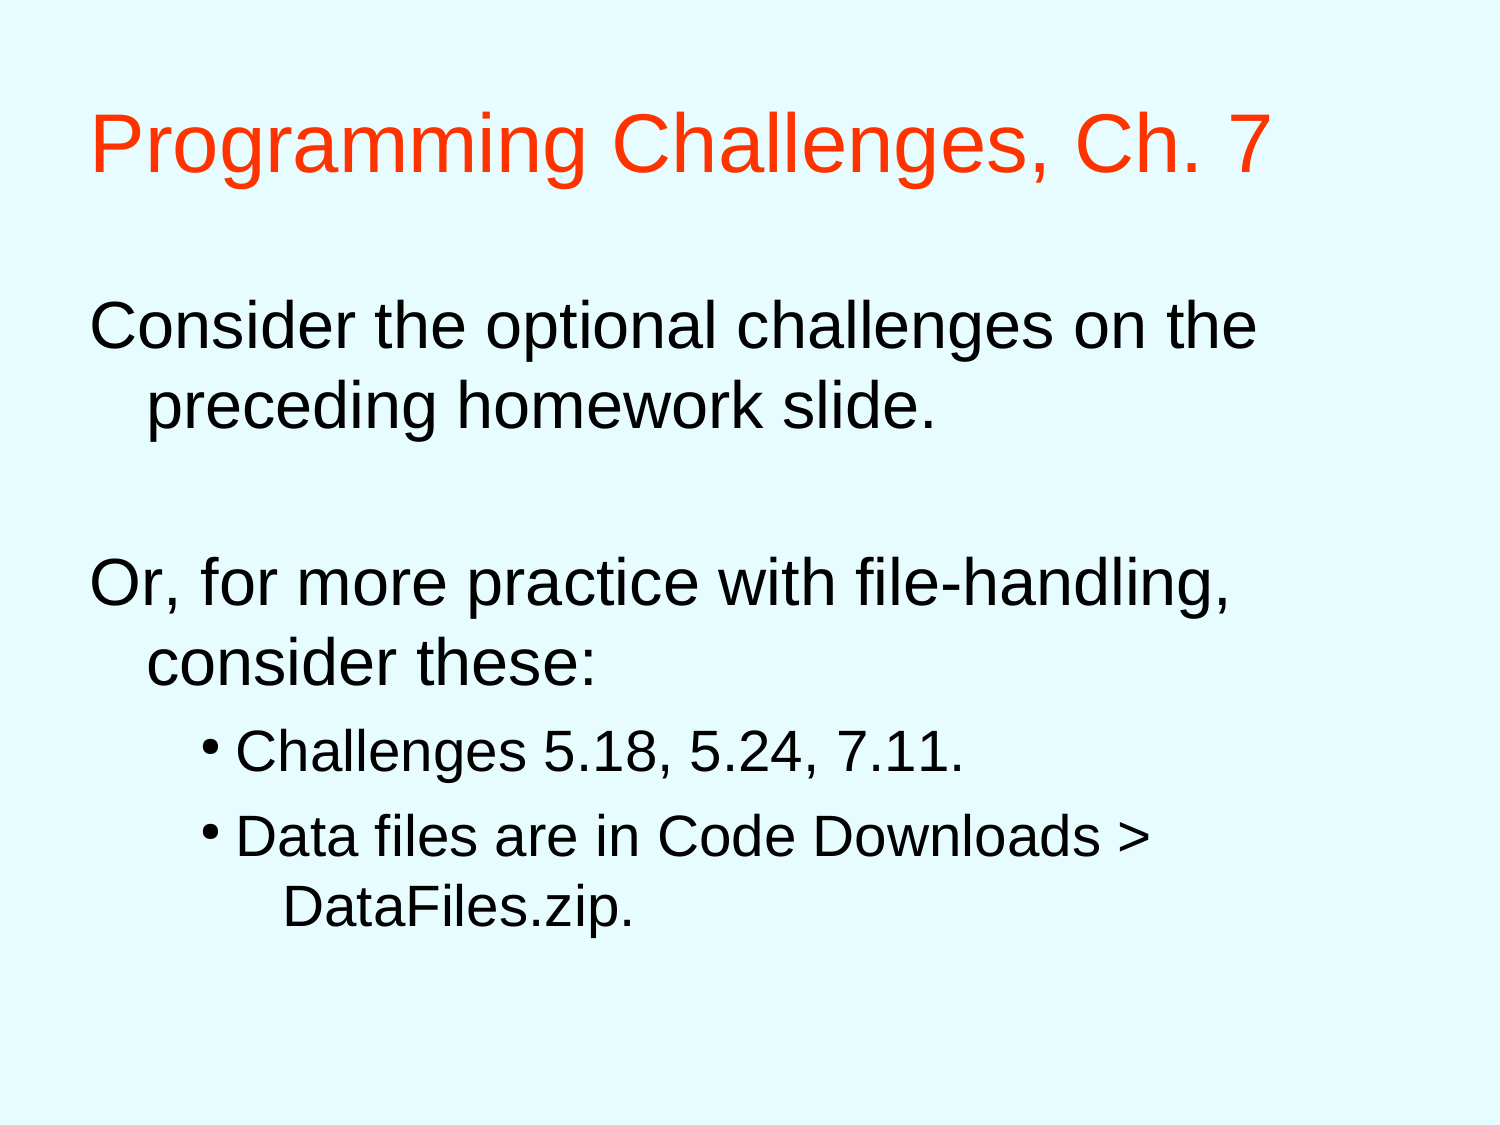

# Programming Challenges, Ch. 7
Consider the optional challenges on the preceding homework slide.
Or, for more practice with file-handling, consider these:
Challenges 5.18, 5.24, 7.11.
Data files are in Code Downloads > DataFiles.zip.